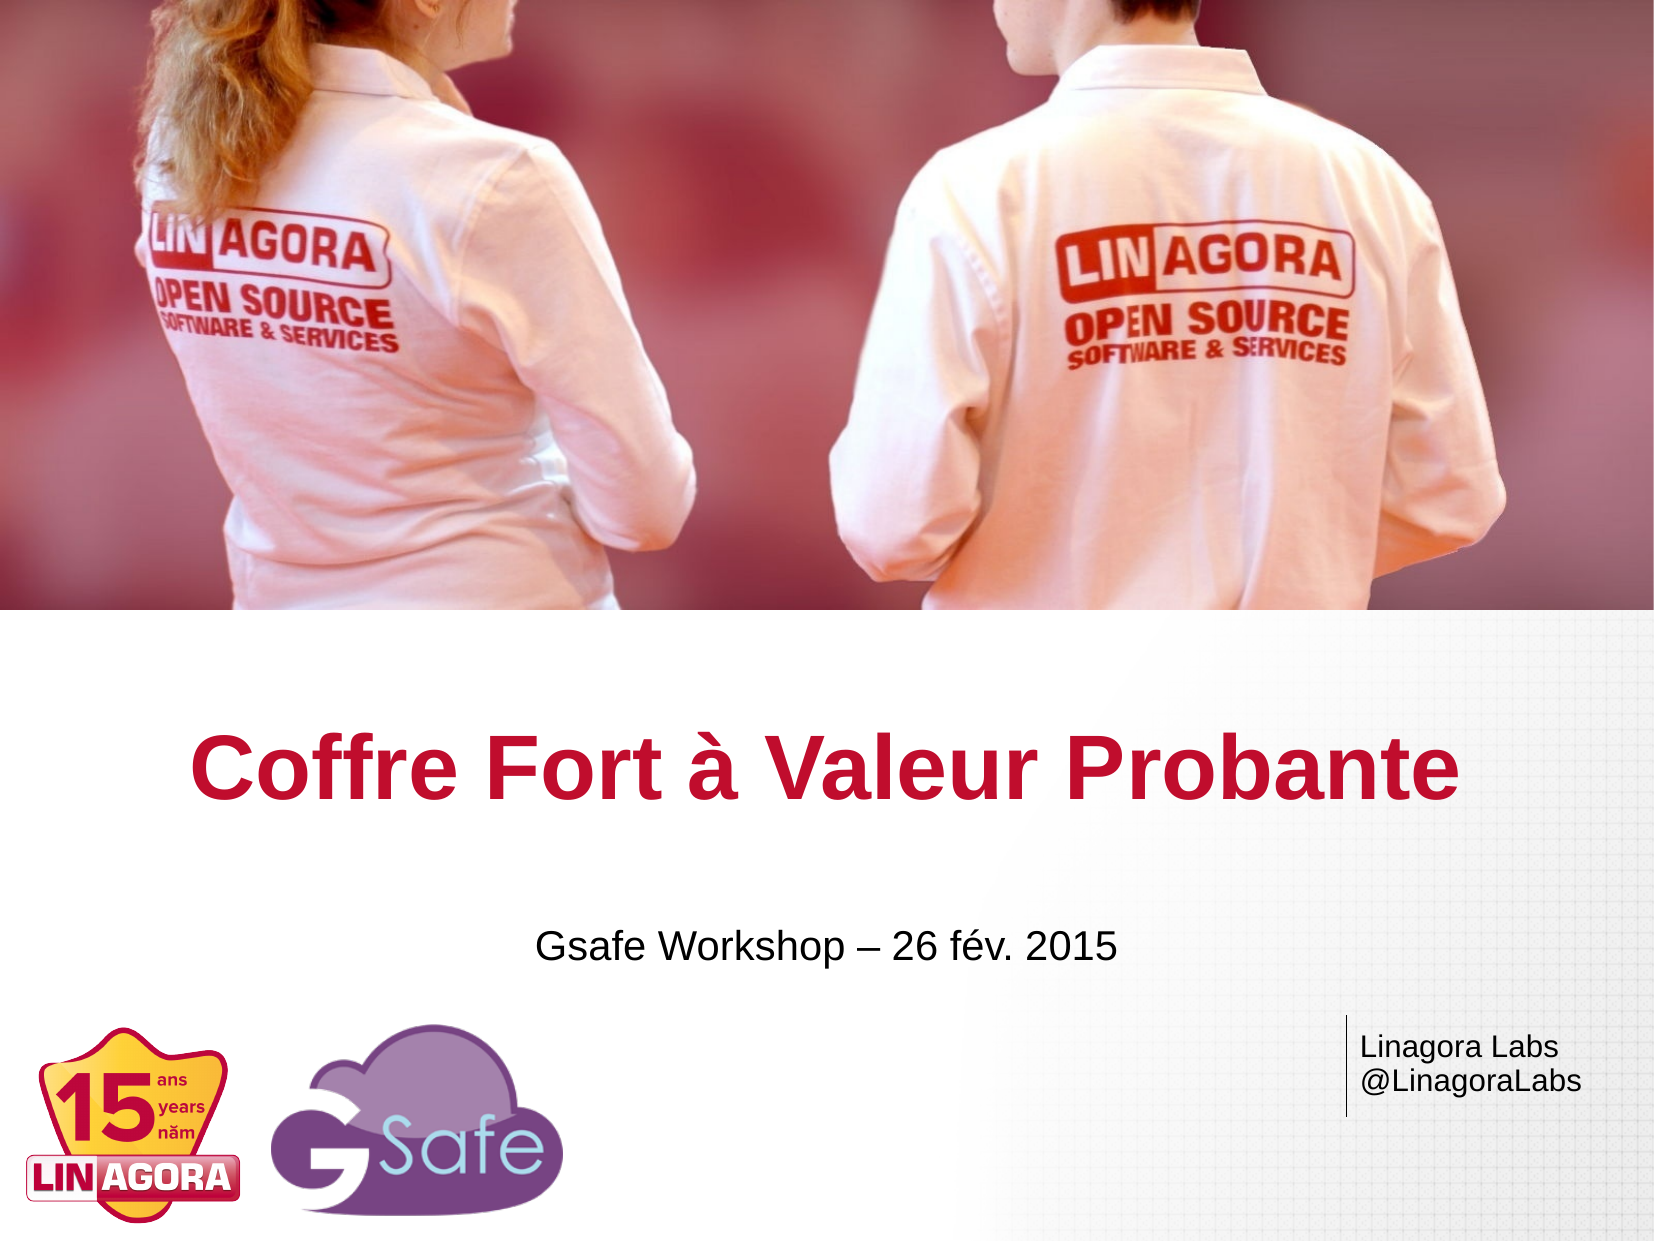

Coffre Fort à Valeur Probante
# Linagora Labs
@LinagoraLabs
Gsafe Workshop – 26 fév. 2015
1